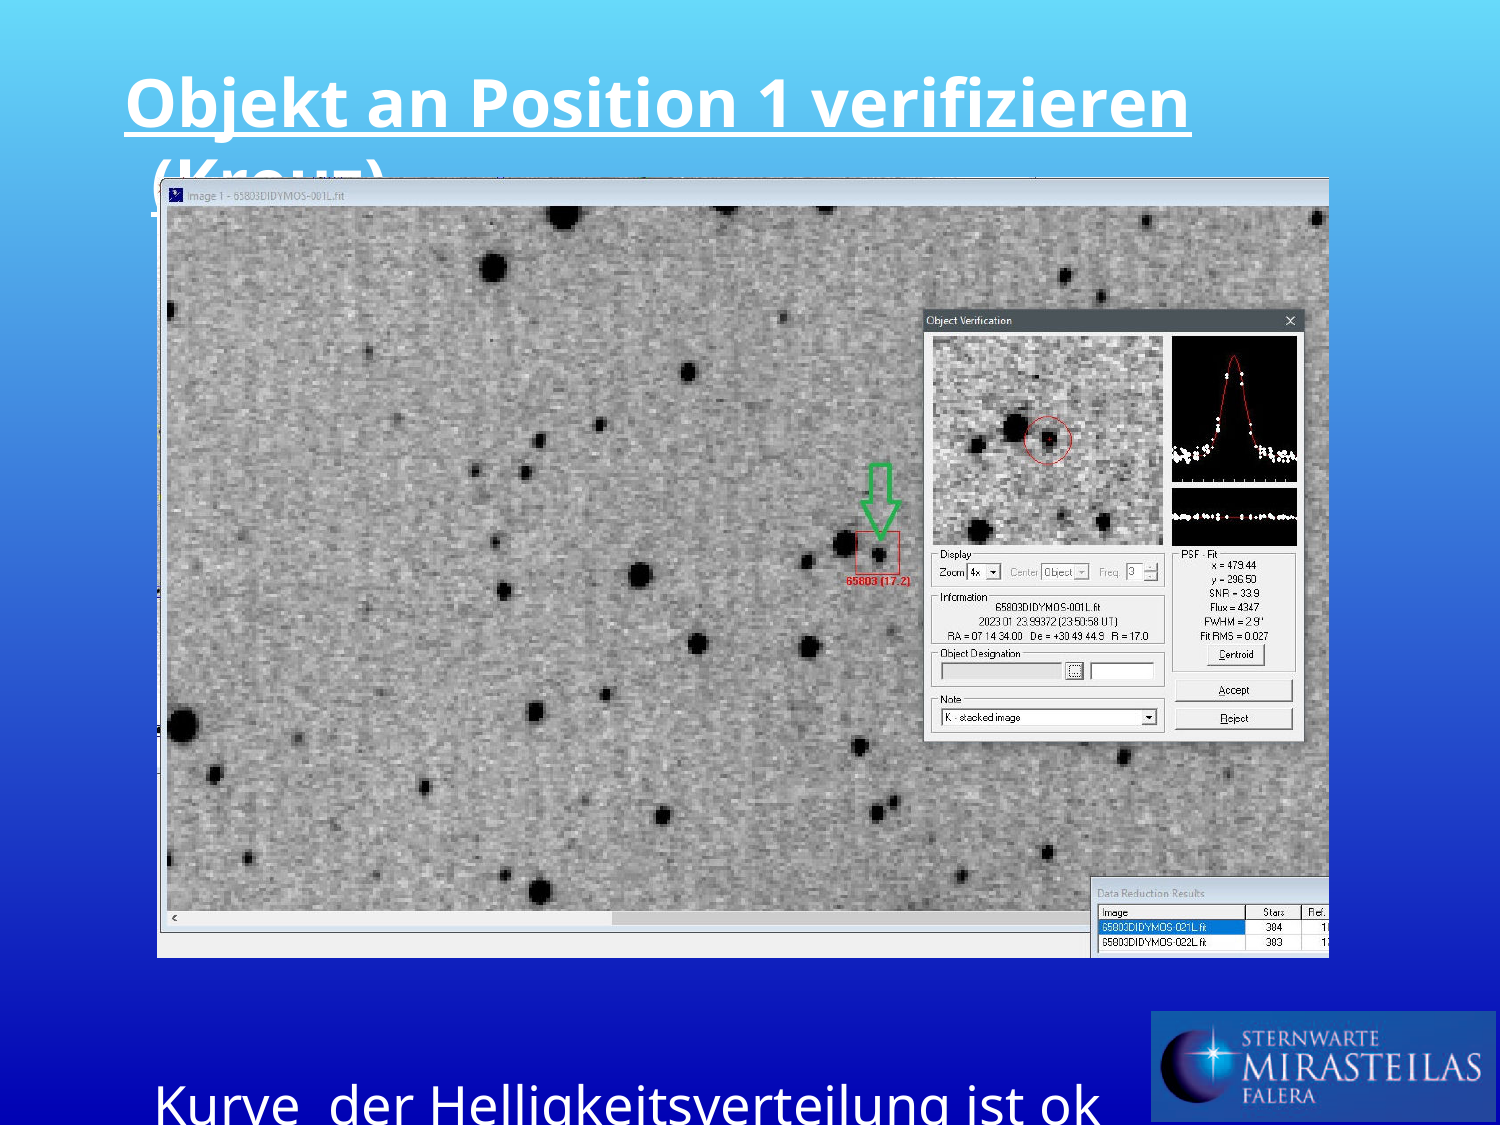

Objekt an Position 1 verifizieren (Kreuz)
 Kurve der Helligkeitsverteilung ist ok